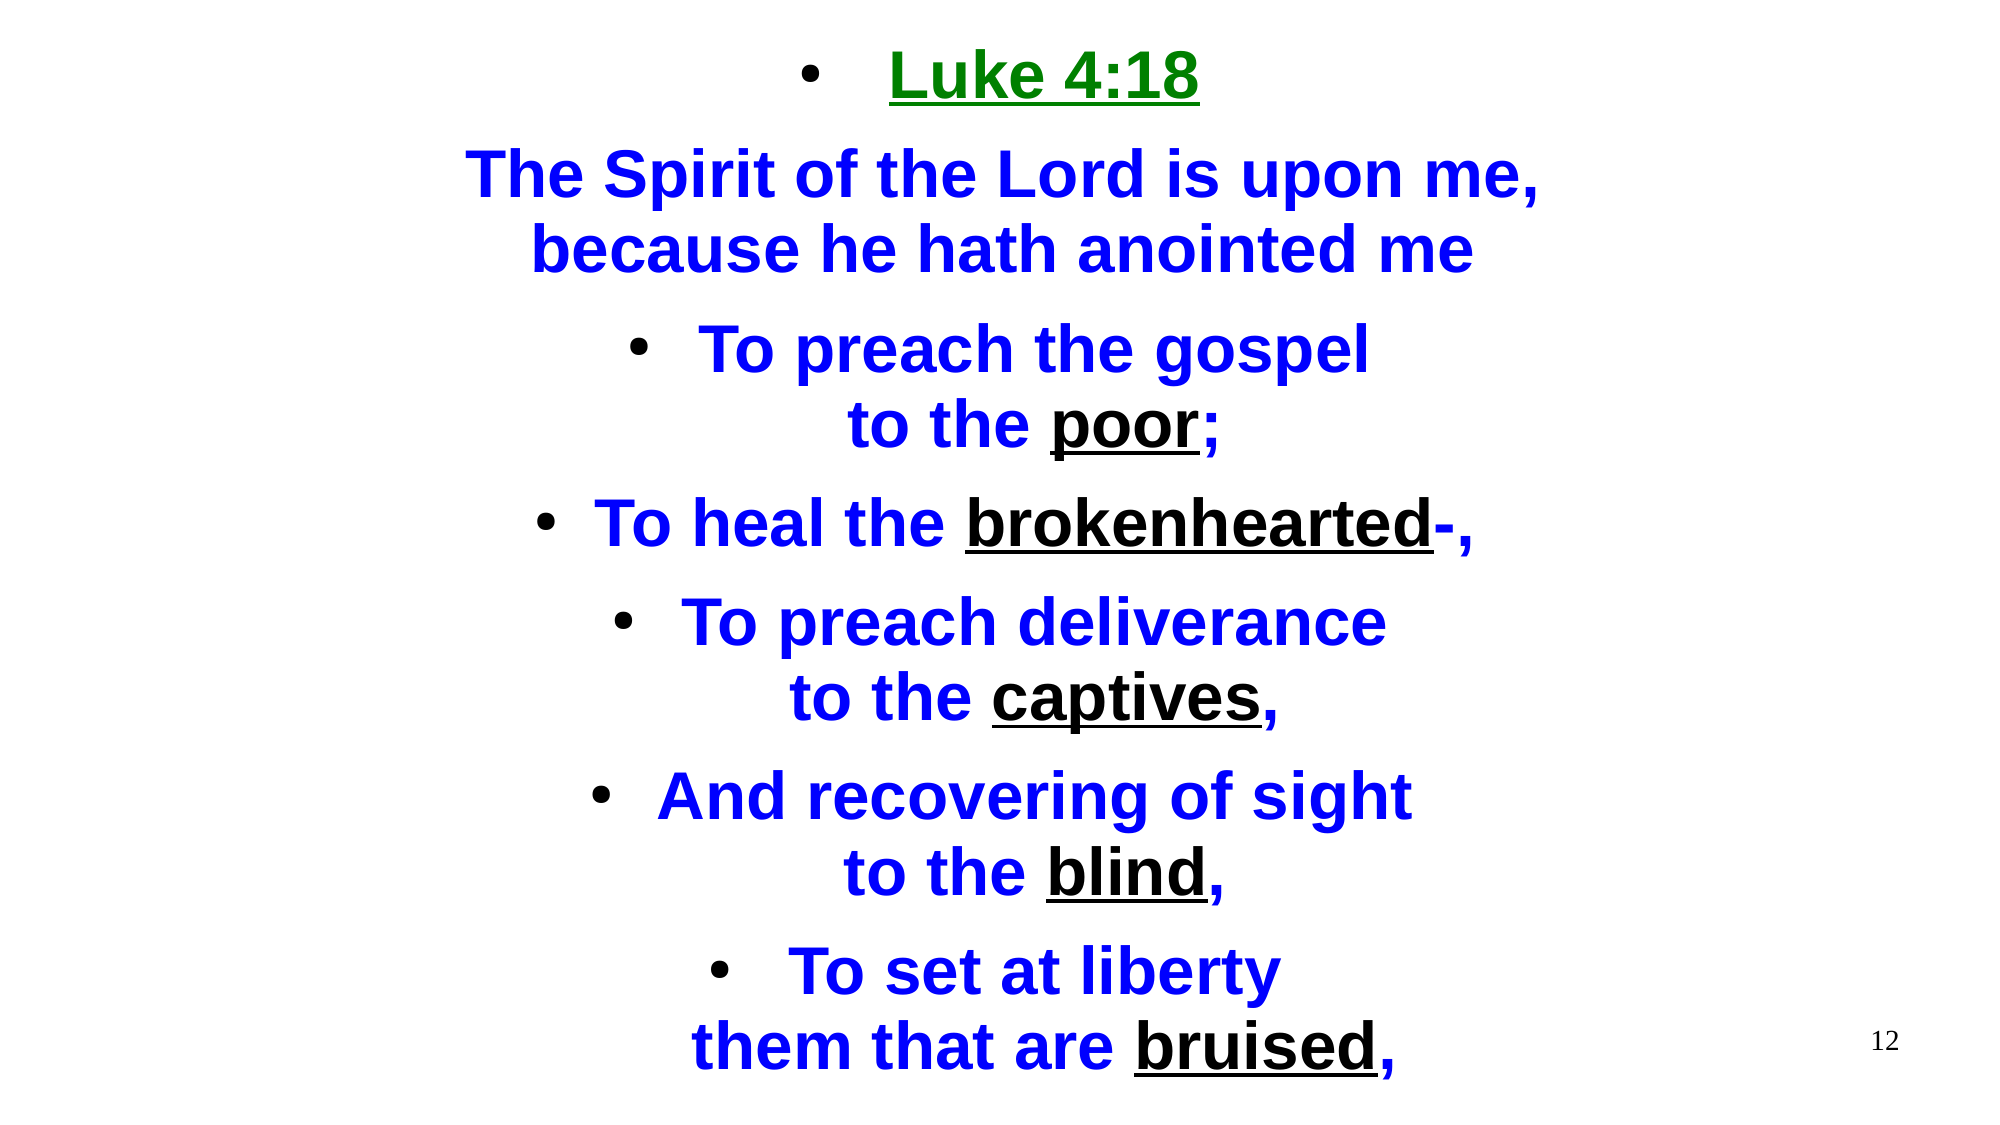

# Luke 4:18
The Spirit of the Lord is upon me,
because he hath anointed me
To preach the gospel
to the poor;
To heal the brokenhearted-,
To preach deliverance
to the captives,
And recovering of sight
to the blind,
To set at liberty
them that are bruised,
12